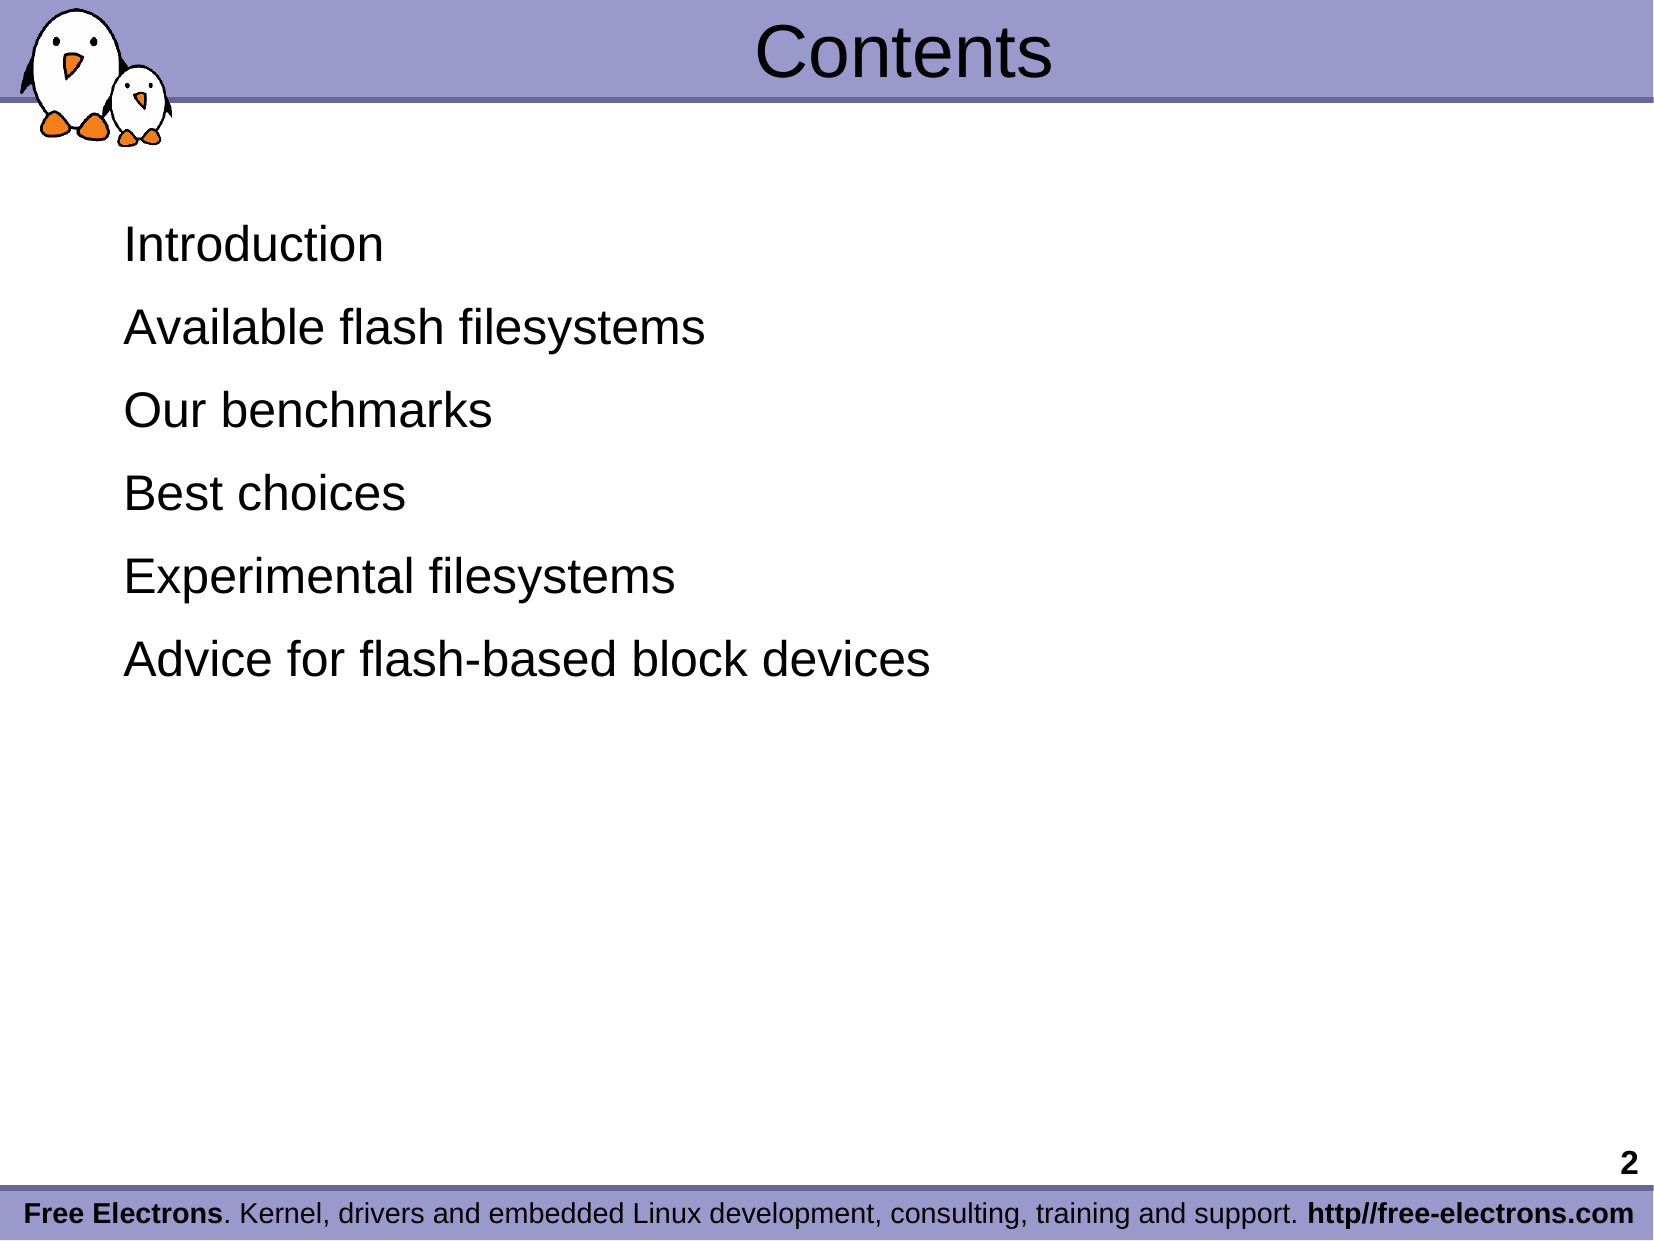

# Contents
Introduction
Available flash filesystems
Our benchmarks
Best choices
Experimental filesystems
Advice for flash-based block devices